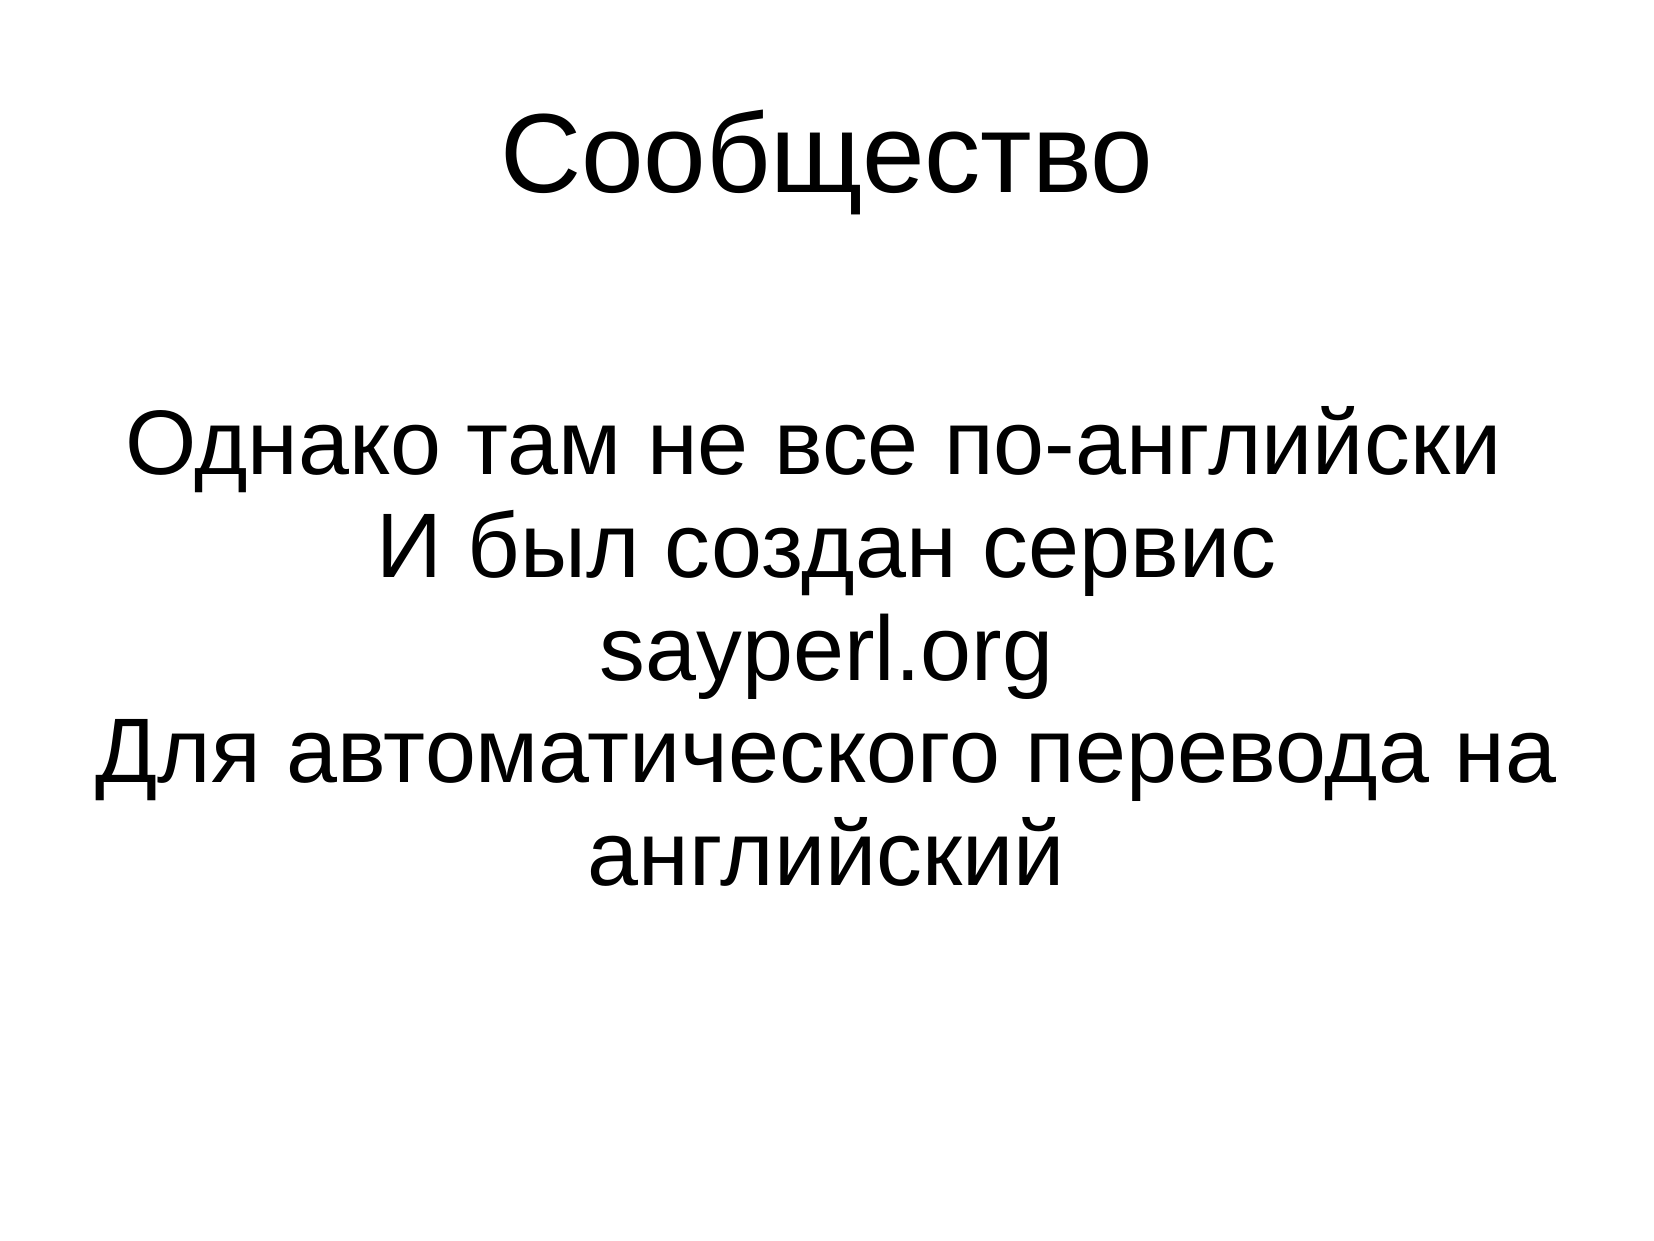

# Сообщество
Однако там не все по-английски
И был создан сервис
sayperl.org
Для автоматического перевода на английский